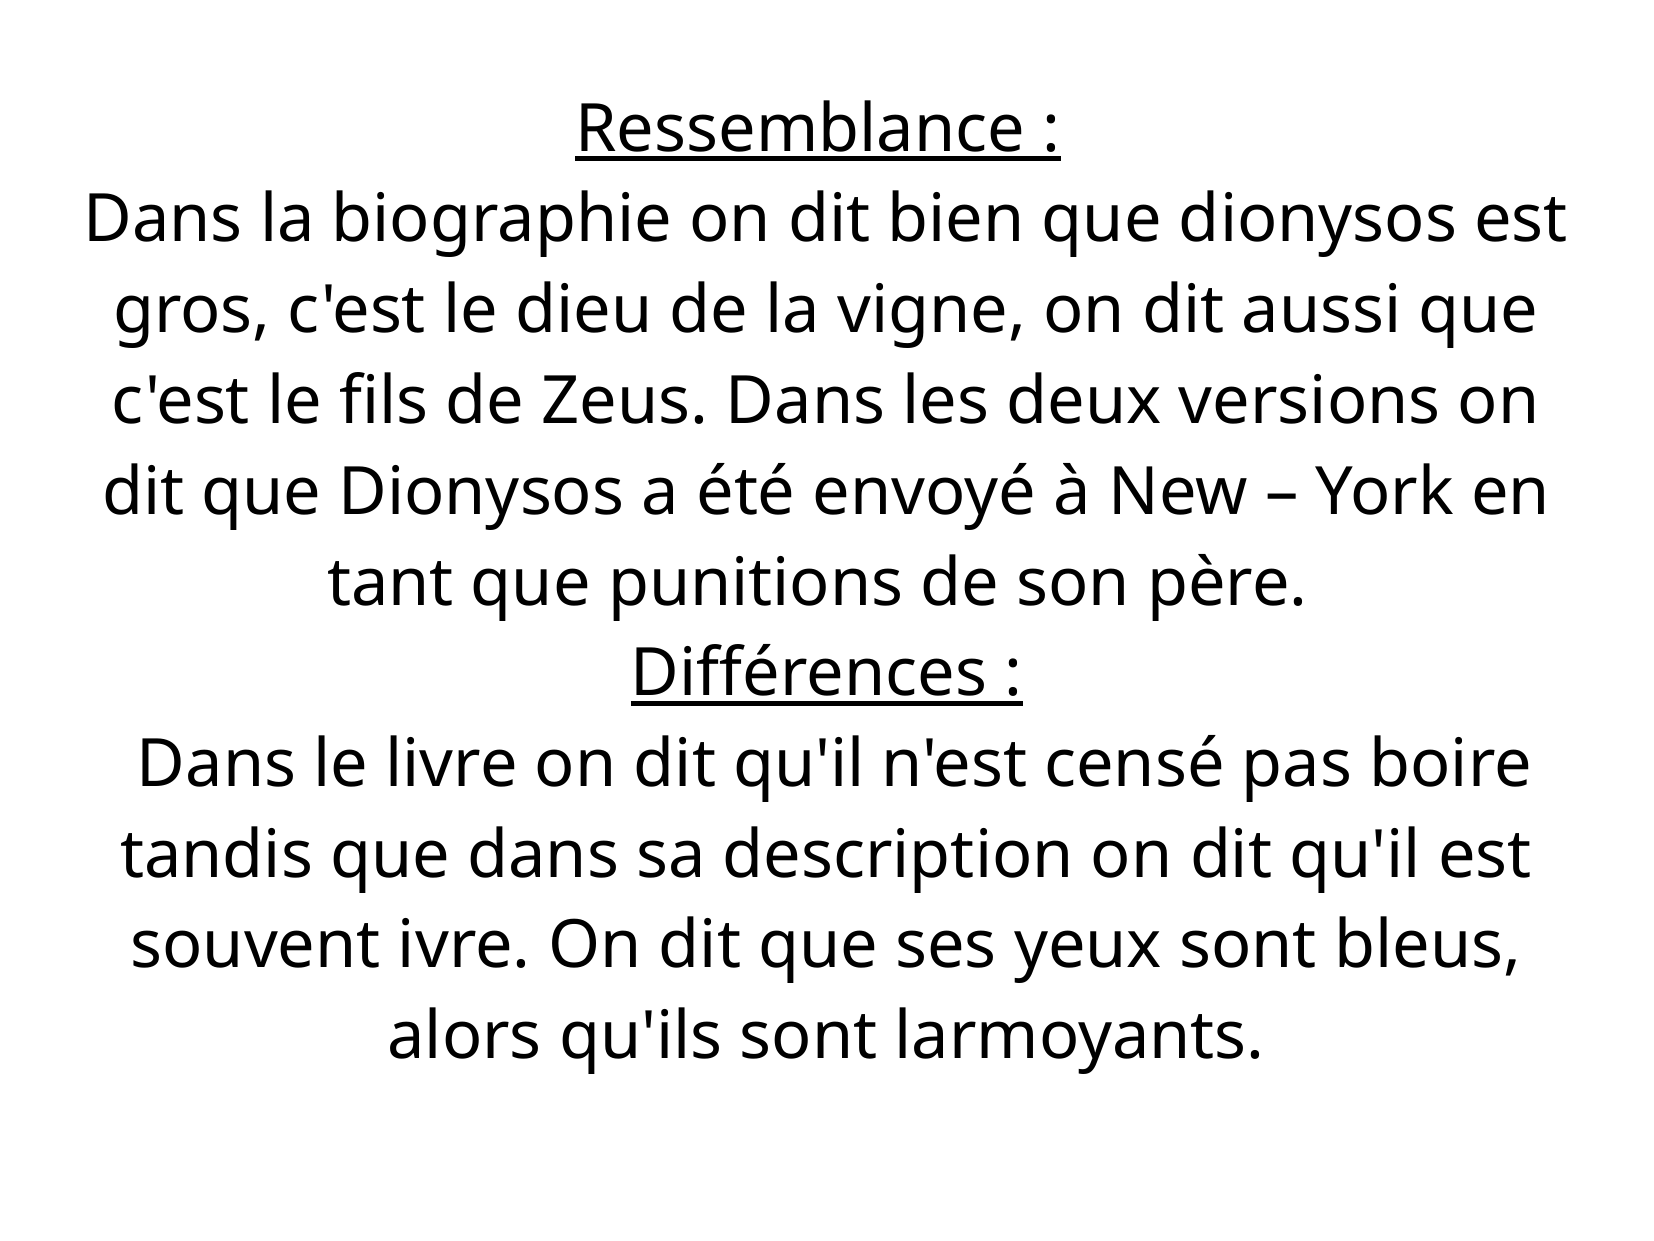

# Ressemblance :
Dans la biographie on dit bien que dionysos est gros, c'est le dieu de la vigne, on dit aussi que c'est le fils de Zeus. Dans les deux versions on dit que Dionysos a été envoyé à New – York en tant que punitions de son père.
Différences :
 Dans le livre on dit qu'il n'est censé pas boire tandis que dans sa description on dit qu'il est souvent ivre. On dit que ses yeux sont bleus, alors qu'ils sont larmoyants.